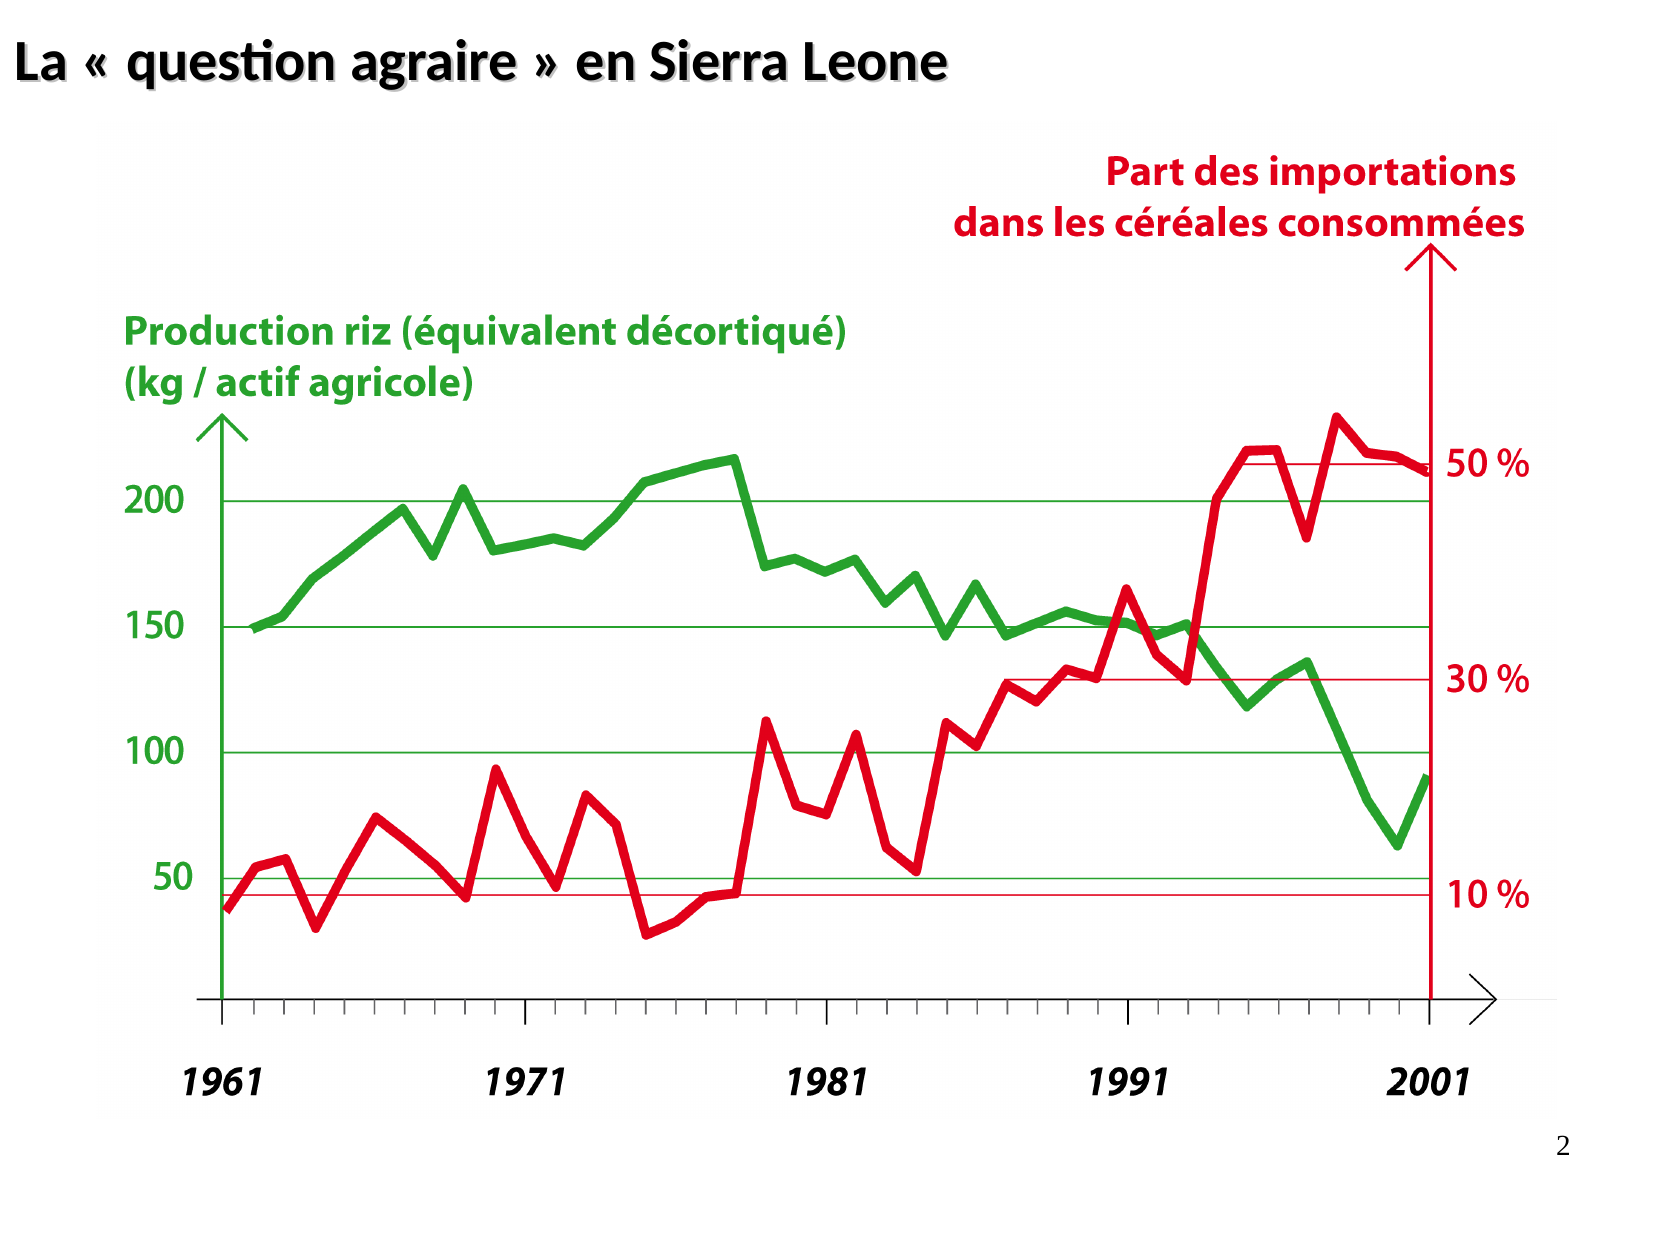

La « question agraire » en Sierra Leone
2